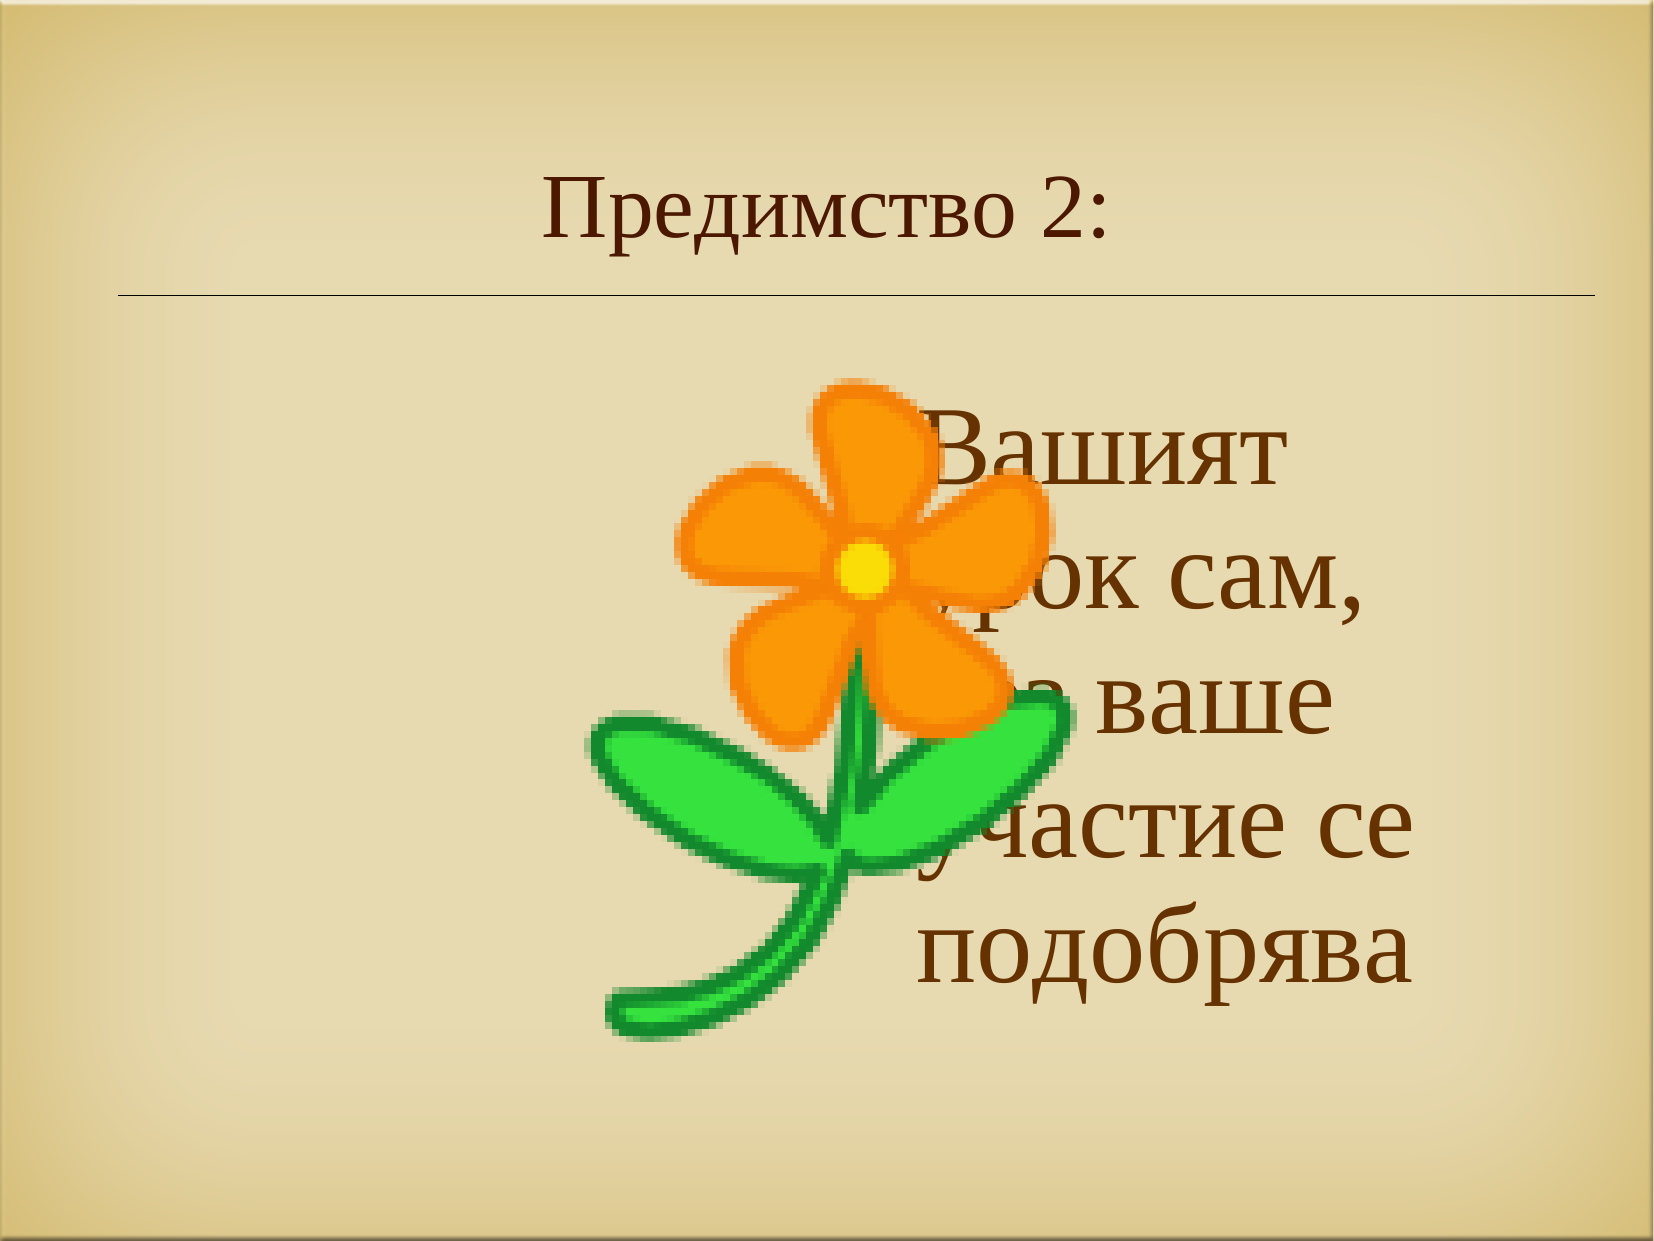

# Предимство 2:
Вашият урок сам, без ваше участие се подобрява